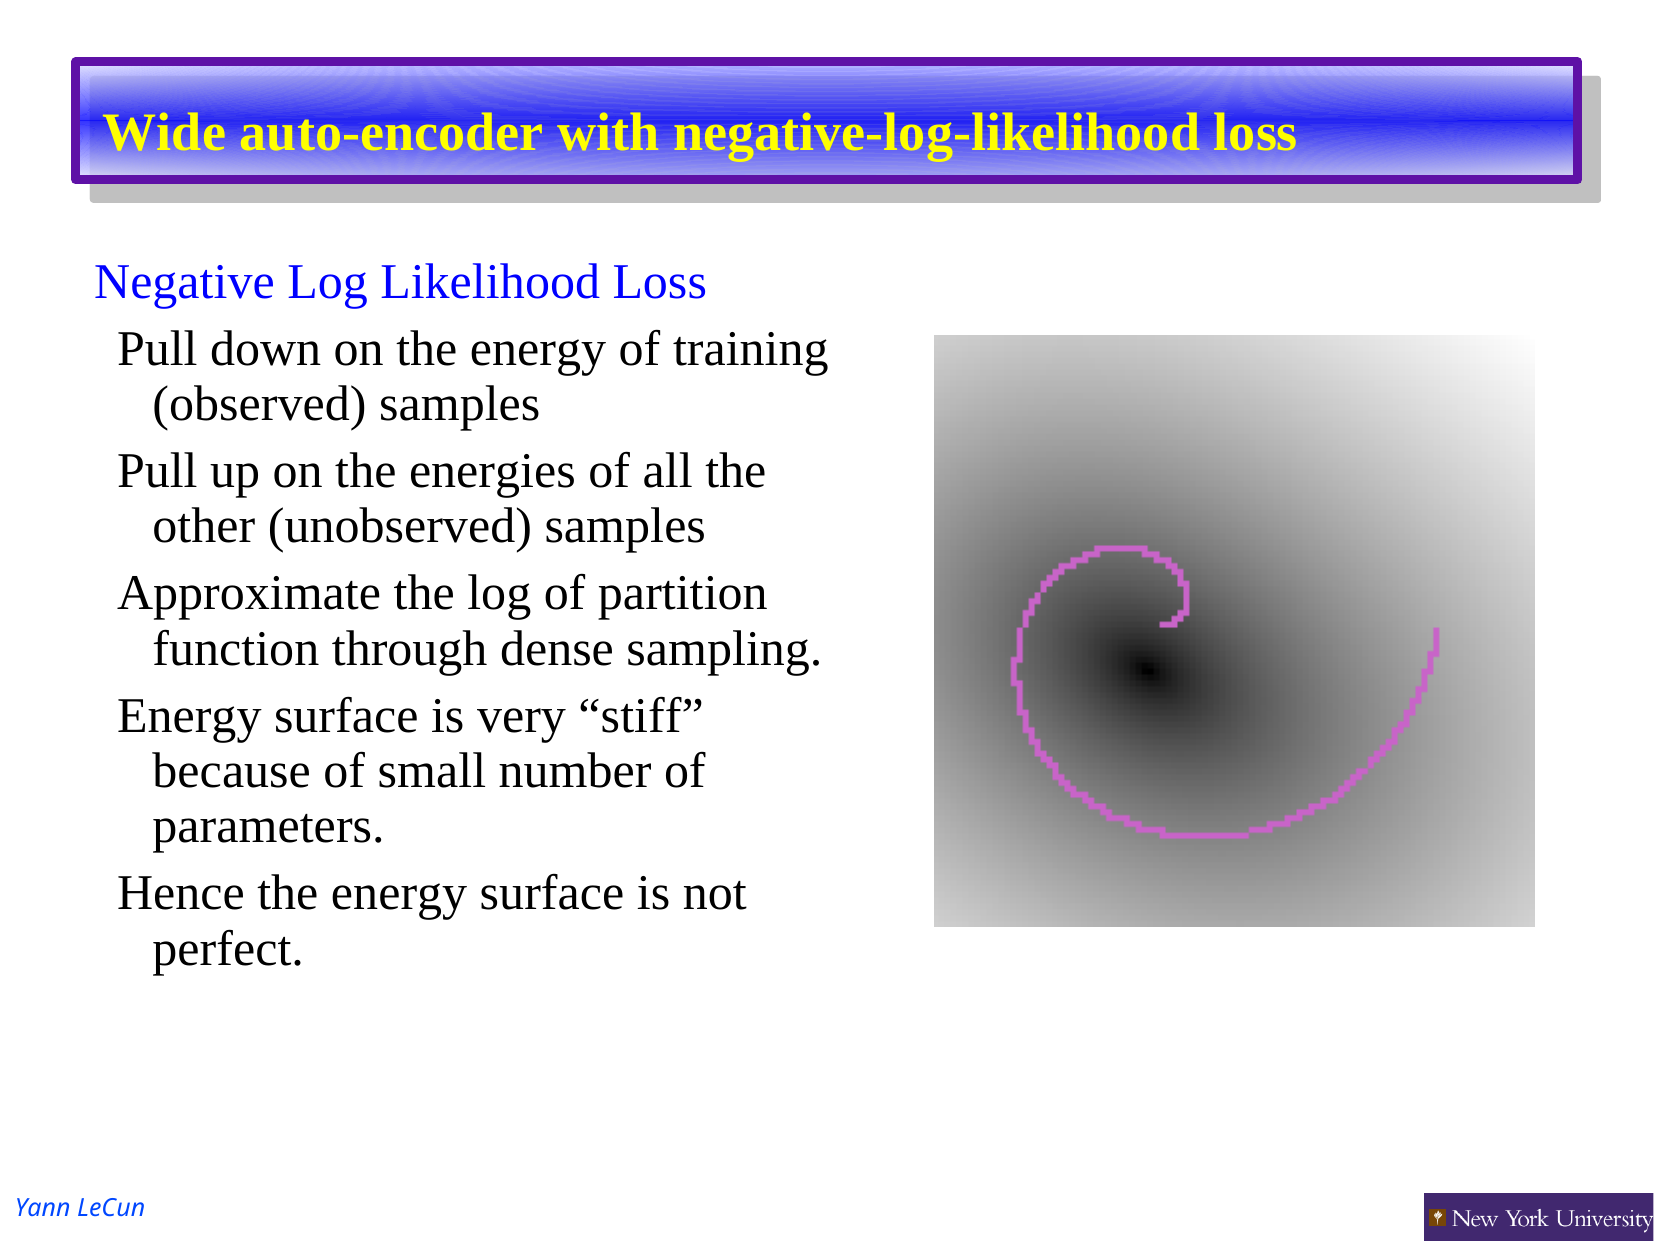

# Wide auto-encoder with negative-log-likelihood loss
 Negative Log Likelihood Loss
Pull down on the energy of training (observed) samples
Pull up on the energies of all the other (unobserved) samples
Approximate the log of partition function through dense sampling.
Energy surface is very “stiff” because of small number of parameters.
Hence the energy surface is not perfect.